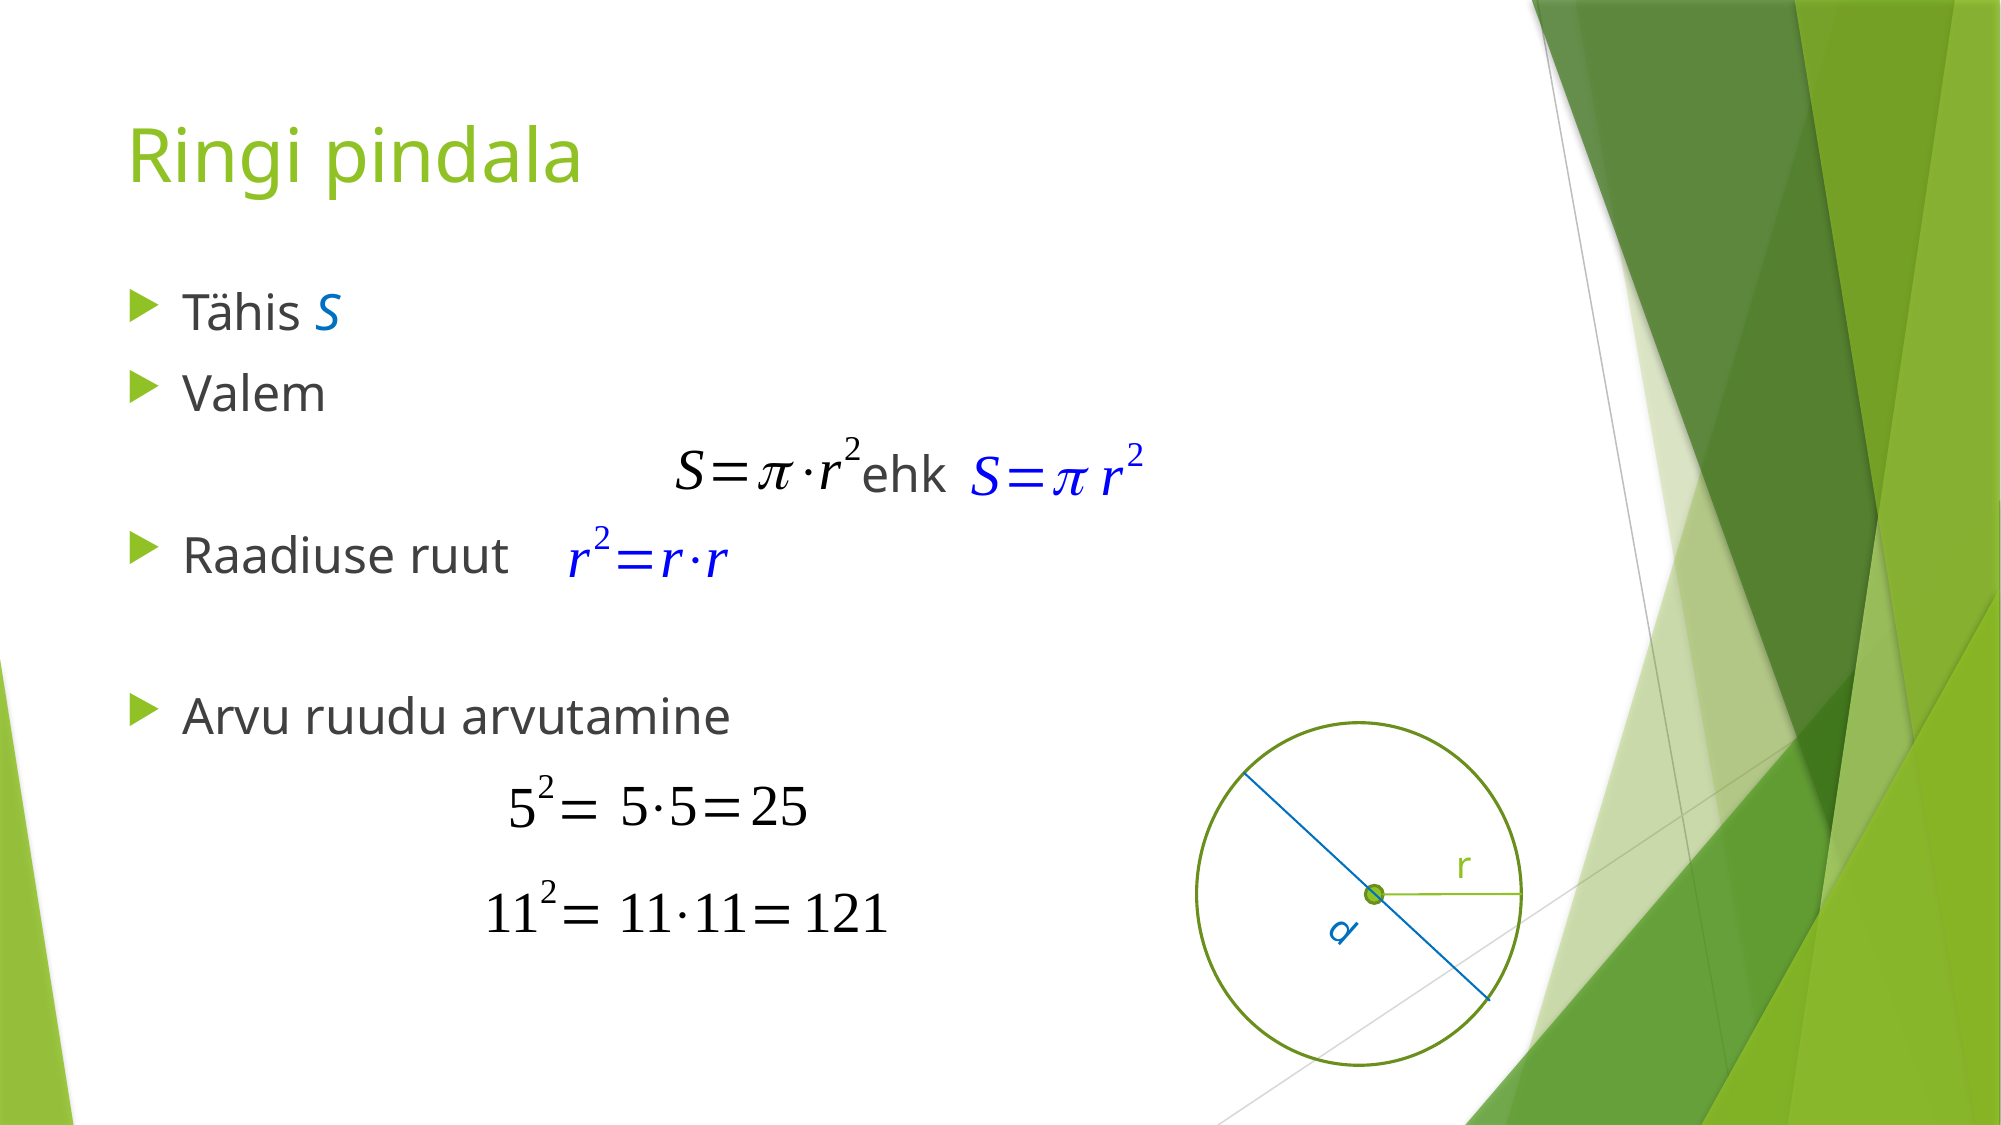

# Ringi pindala
Tähis S
Valem
 ehk
Raadiuse ruut
Arvu ruudu arvutamine
r
d